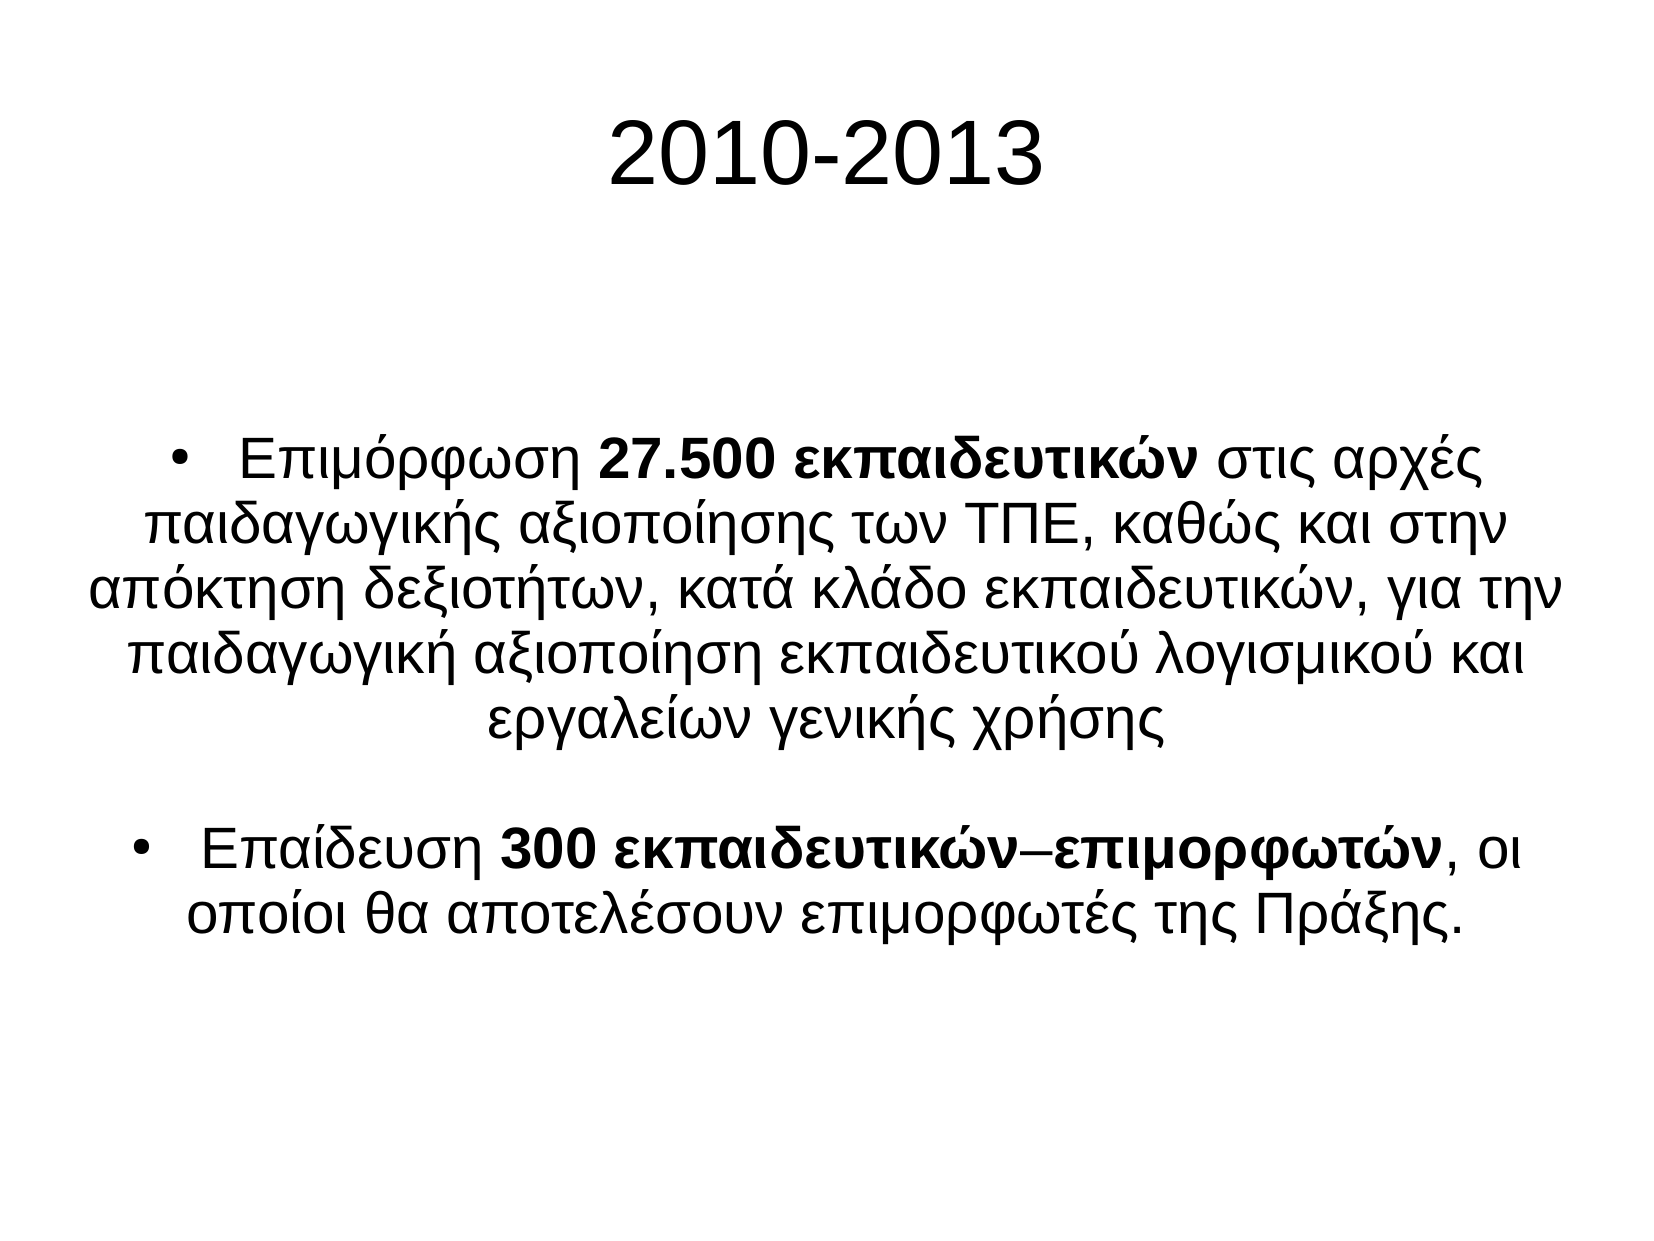

# 2010-2013
 Επιμόρφωση 27.500 εκπαιδευτικών στις αρχές παιδαγωγικής αξιοποίησης των ΤΠΕ, καθώς και στην απόκτηση δεξιοτήτων, κατά κλάδο εκπαιδευτικών, για την παιδαγωγική αξιοποίηση εκπαιδευτικού λογισμικού και εργαλείων γενικής χρήσης
 Επαίδευση 300 εκπαιδευτικών–επιμορφωτών, οι οποίοι θα αποτελέσουν επιμορφωτές της Πράξης.